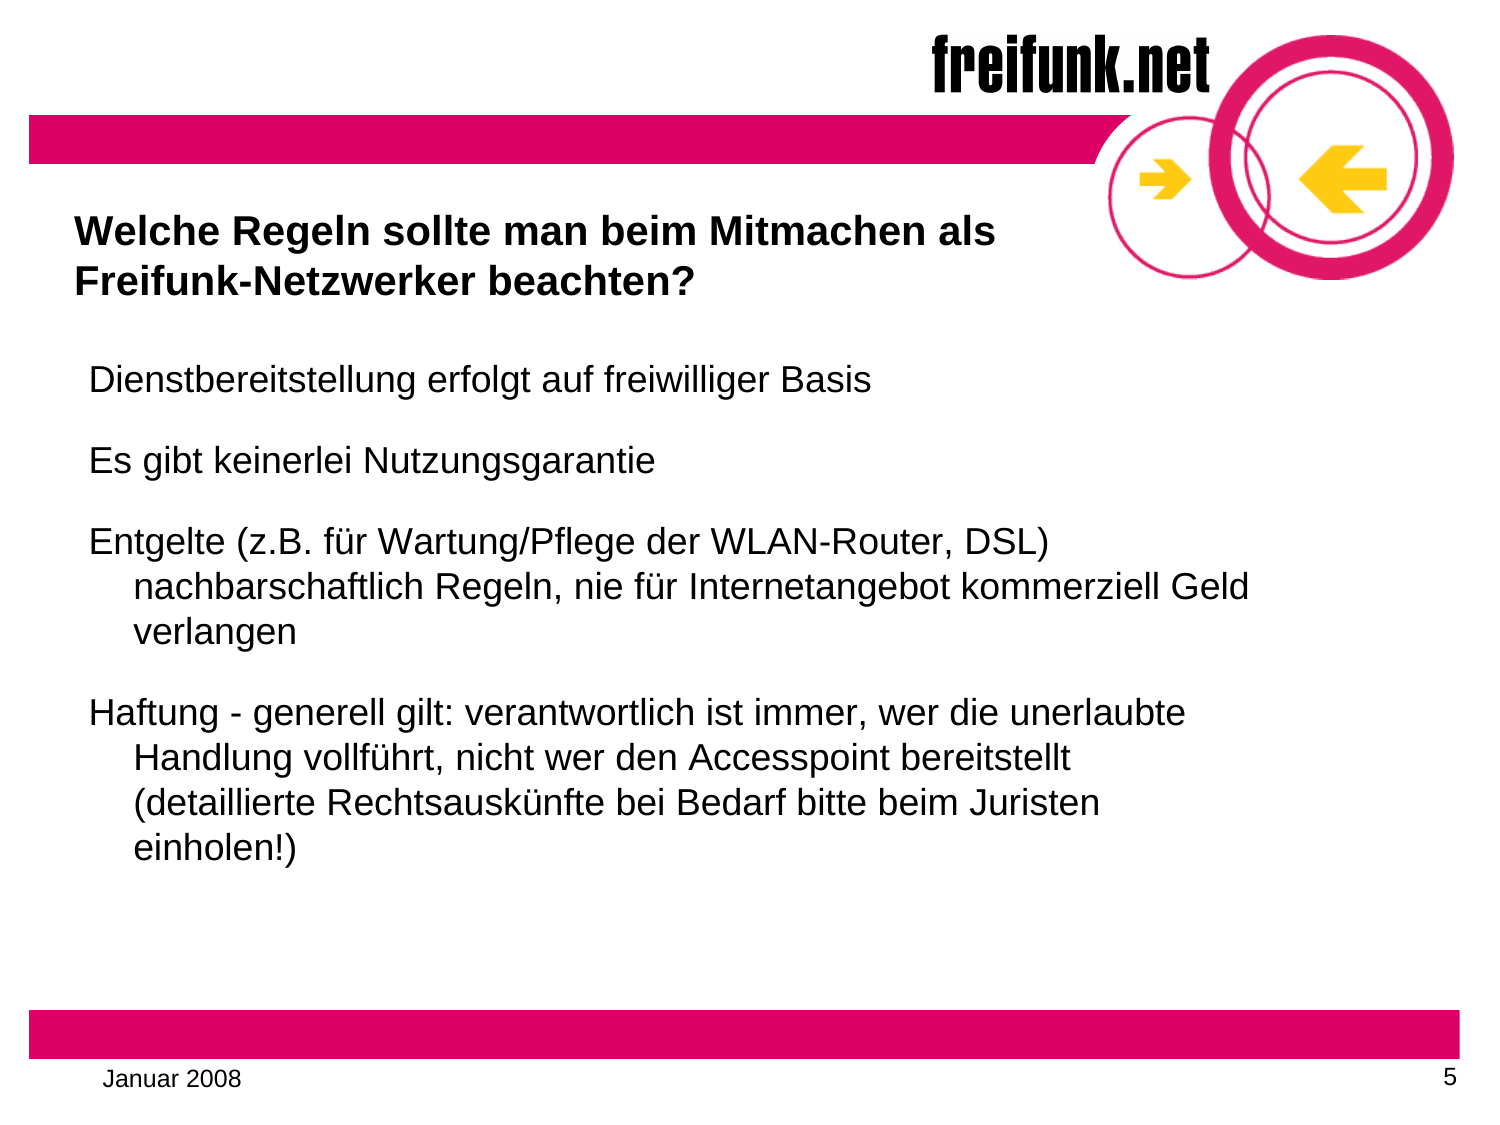

Welche Regeln sollte man beim Mitmachen als Freifunk-Netzwerker beachten?
Dienstbereitstellung erfolgt auf freiwilliger Basis
Es gibt keinerlei Nutzungsgarantie
Entgelte (z.B. für Wartung/Pflege der WLAN-Router, DSL) nachbarschaftlich Regeln, nie für Internetangebot kommerziell Geld verlangen
Haftung - generell gilt: verantwortlich ist immer, wer die unerlaubte Handlung vollführt, nicht wer den Accesspoint bereitstellt (detaillierte Rechtsauskünfte bei Bedarf bitte beim Juristen einholen!)
5
Januar 2008